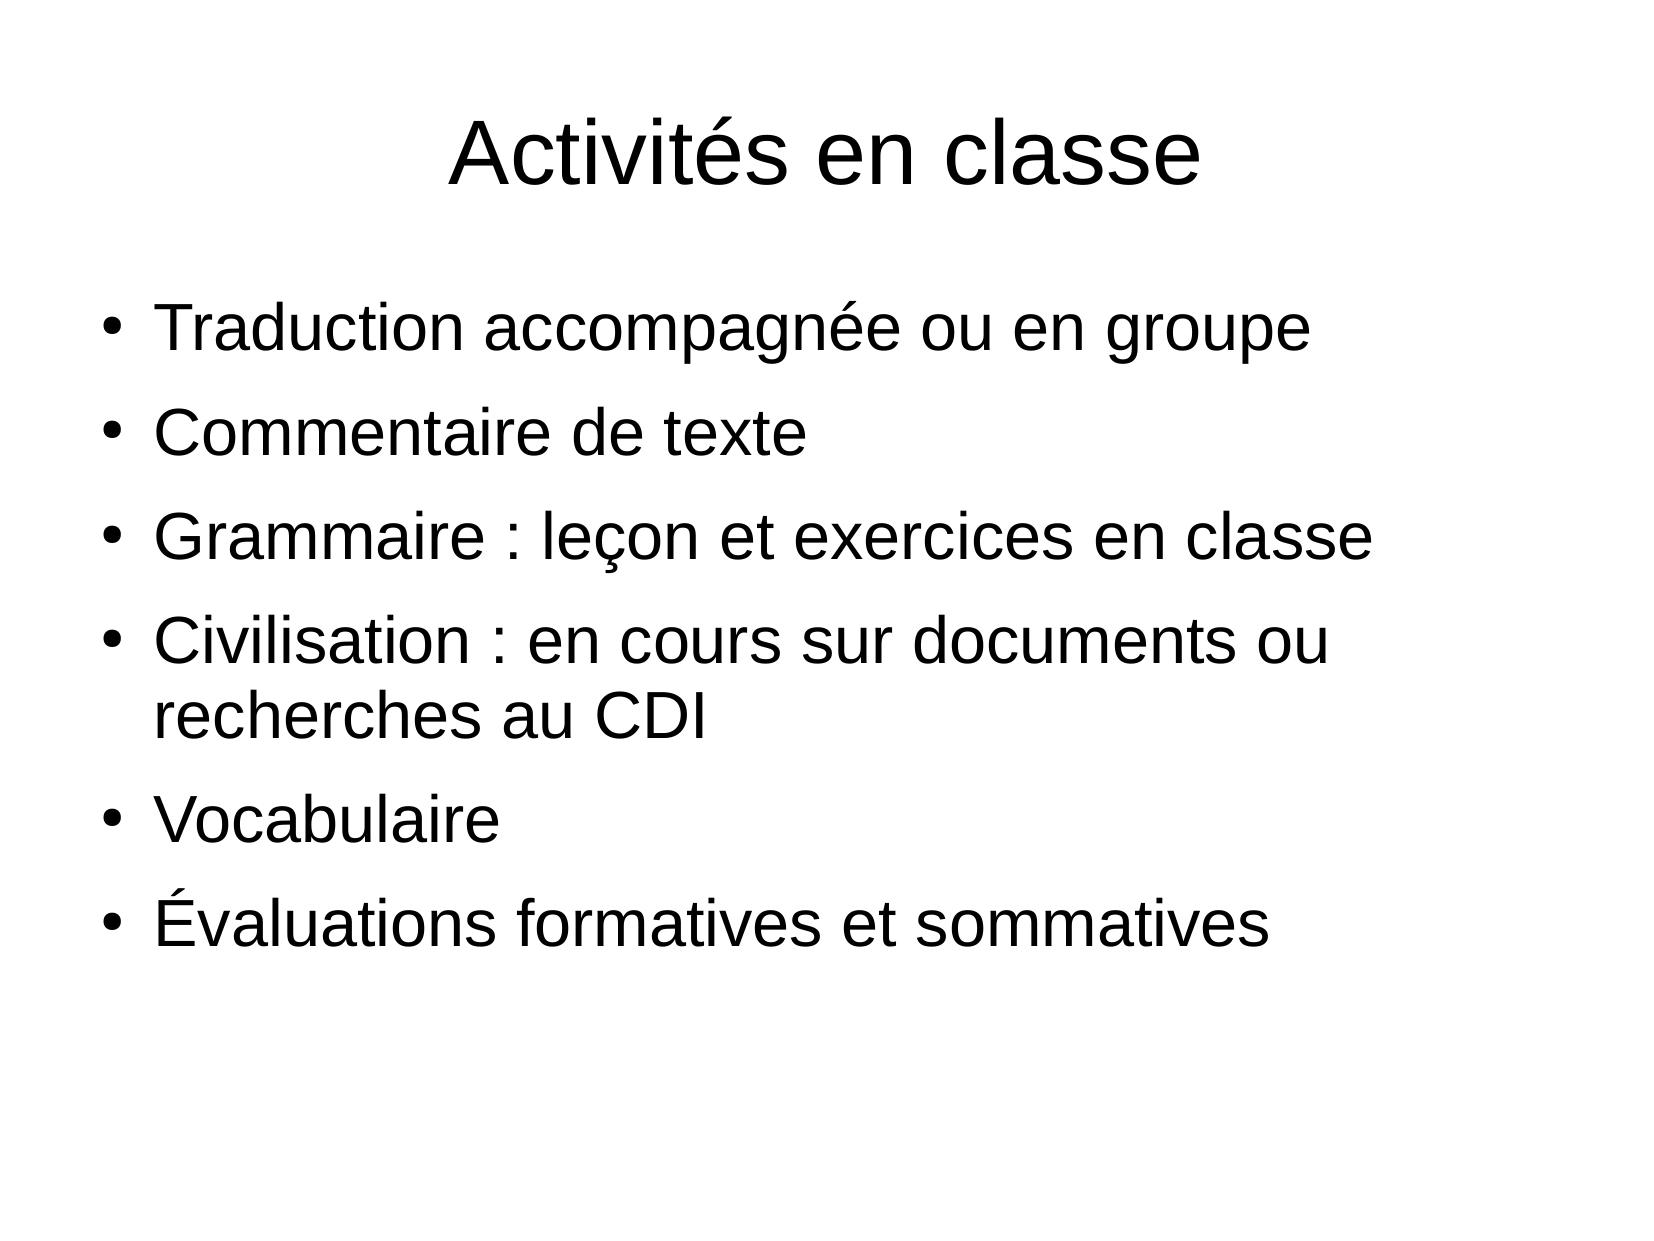

# Activités en classe
Traduction accompagnée ou en groupe
Commentaire de texte
Grammaire : leçon et exercices en classe
Civilisation : en cours sur documents ou recherches au CDI
Vocabulaire
Évaluations formatives et sommatives